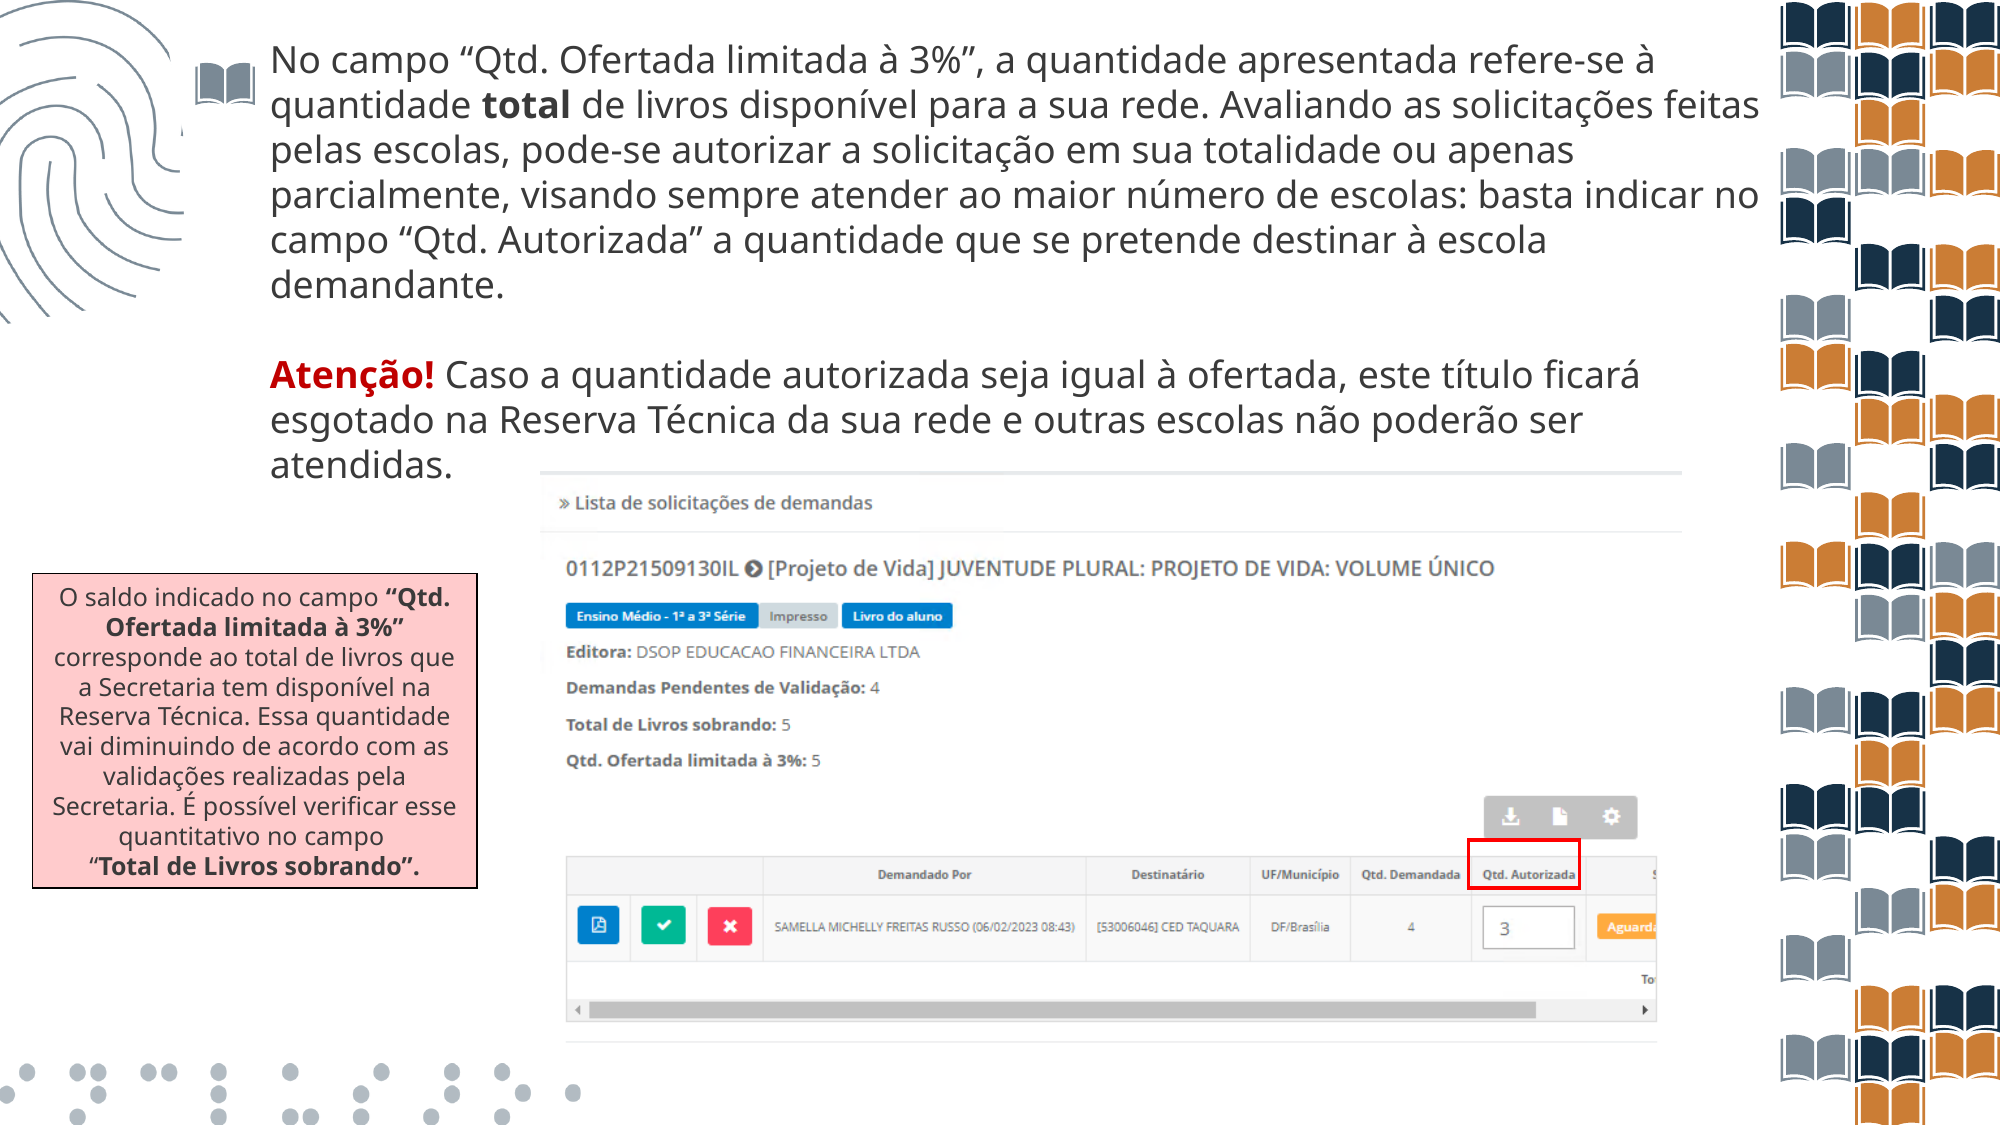

No campo “Qtd. Ofertada limitada à 3%”, a quantidade apresentada refere-se à quantidade total de livros disponível para a sua rede. Avaliando as solicitações feitas pelas escolas, pode-se autorizar a solicitação em sua totalidade ou apenas parcialmente, visando sempre atender ao maior número de escolas: basta indicar no campo “Qtd. Autorizada” a quantidade que se pretende destinar à escola demandante.
Atenção! Caso a quantidade autorizada seja igual à ofertada, este título ficará esgotado na Reserva Técnica da sua rede e outras escolas não poderão ser atendidas.
O saldo indicado no campo “Qtd. Ofertada limitada à 3%” corresponde ao total de livros que a Secretaria tem disponível na Reserva Técnica. Essa quantidade vai diminuindo de acordo com as validações realizadas pela Secretaria. É possível verificar esse quantitativo no campo
“Total de Livros sobrando”.